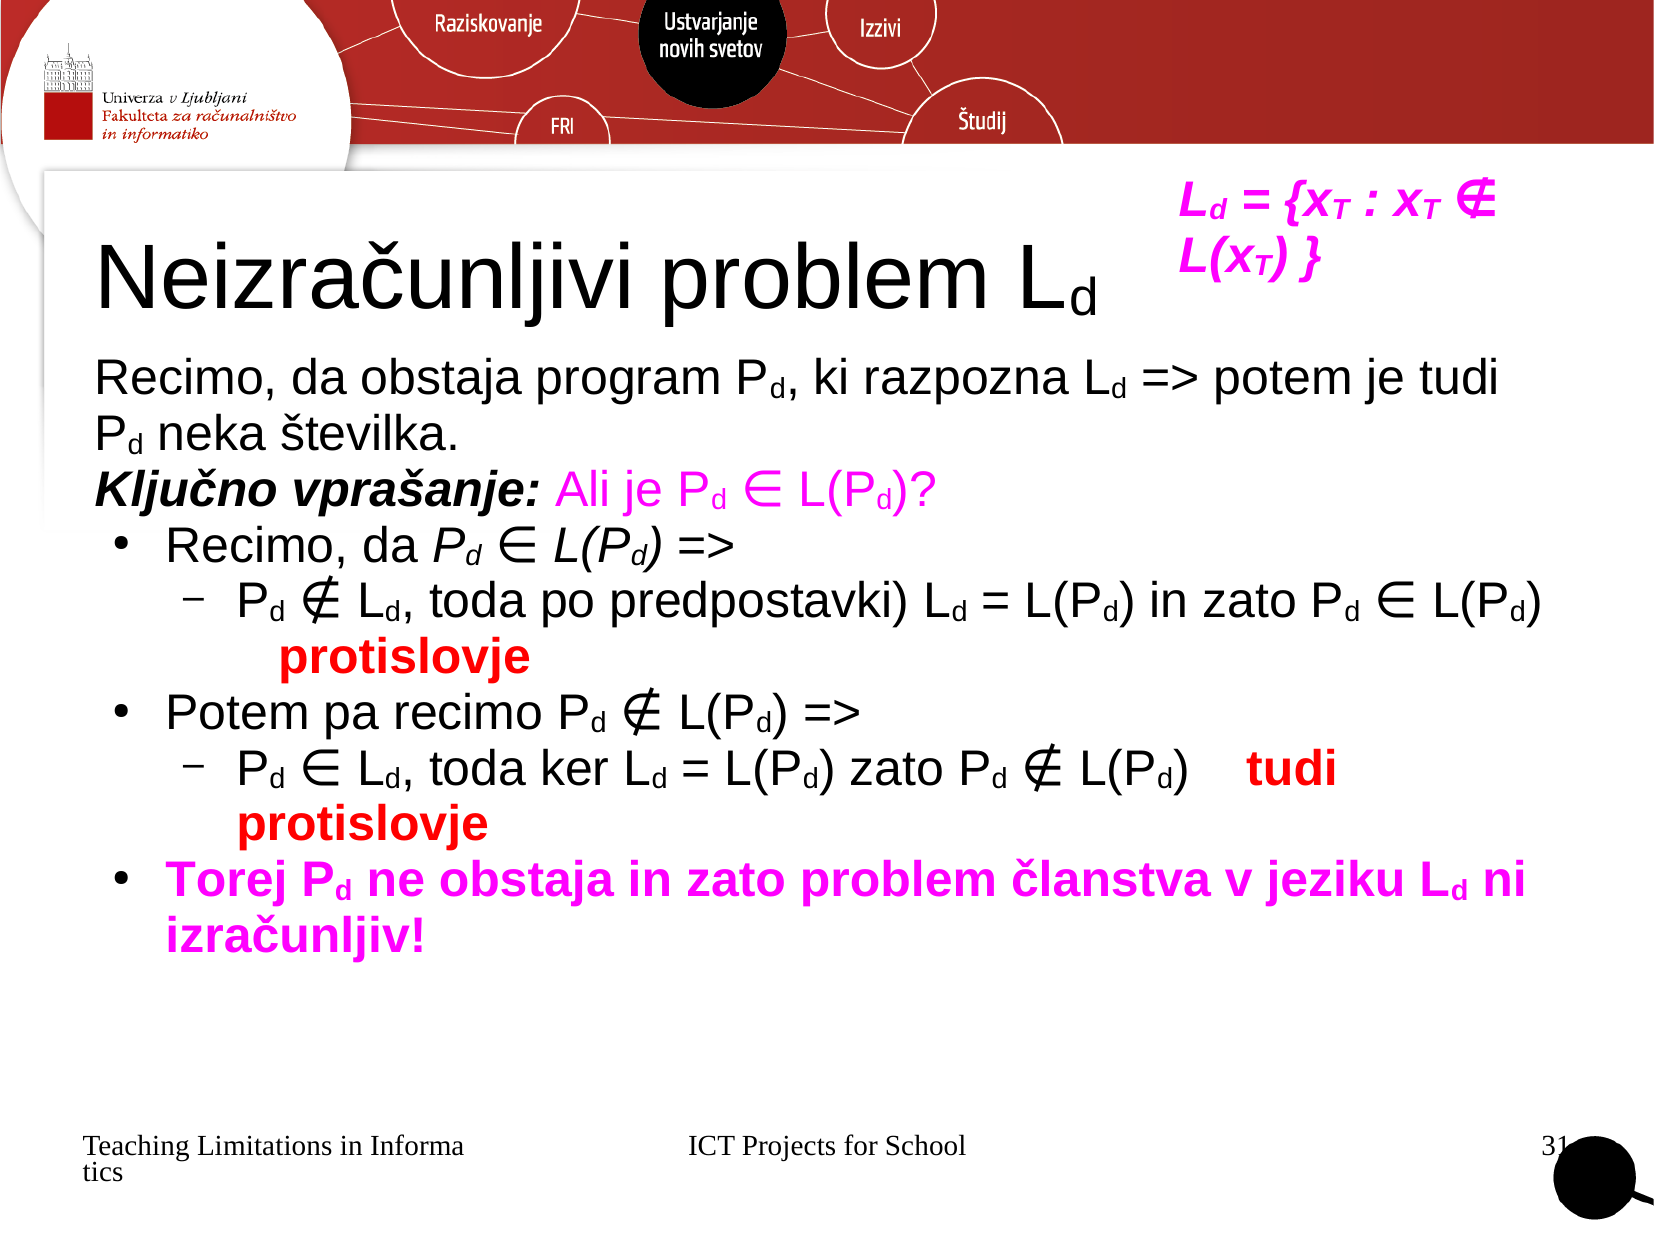

Ld = {xT : xT ∉ L(xT) }
# Neizračunljivi problem Ld
Recimo, da obstaja program Pd, ki razpozna Ld => potem je tudi Pd neka številka.
Ključno vprašanje: Ali je Pd ∈ L(Pd)?
Recimo, da Pd ∈ L(Pd) =>
Pd ∉ Ld, toda po predpostavki) Ld = L(Pd) in zato Pd ∈ L(Pd) protislovje
Potem pa recimo Pd ∉ L(Pd) =>
Pd ∈ Ld, toda ker Ld = L(Pd) zato Pd ∉ L(Pd) tudi protislovje
Torej Pd ne obstaja in zato problem članstva v jeziku Ld ni izračunljiv!
Teaching Limitations in Informatics
ICT Projects for School
31